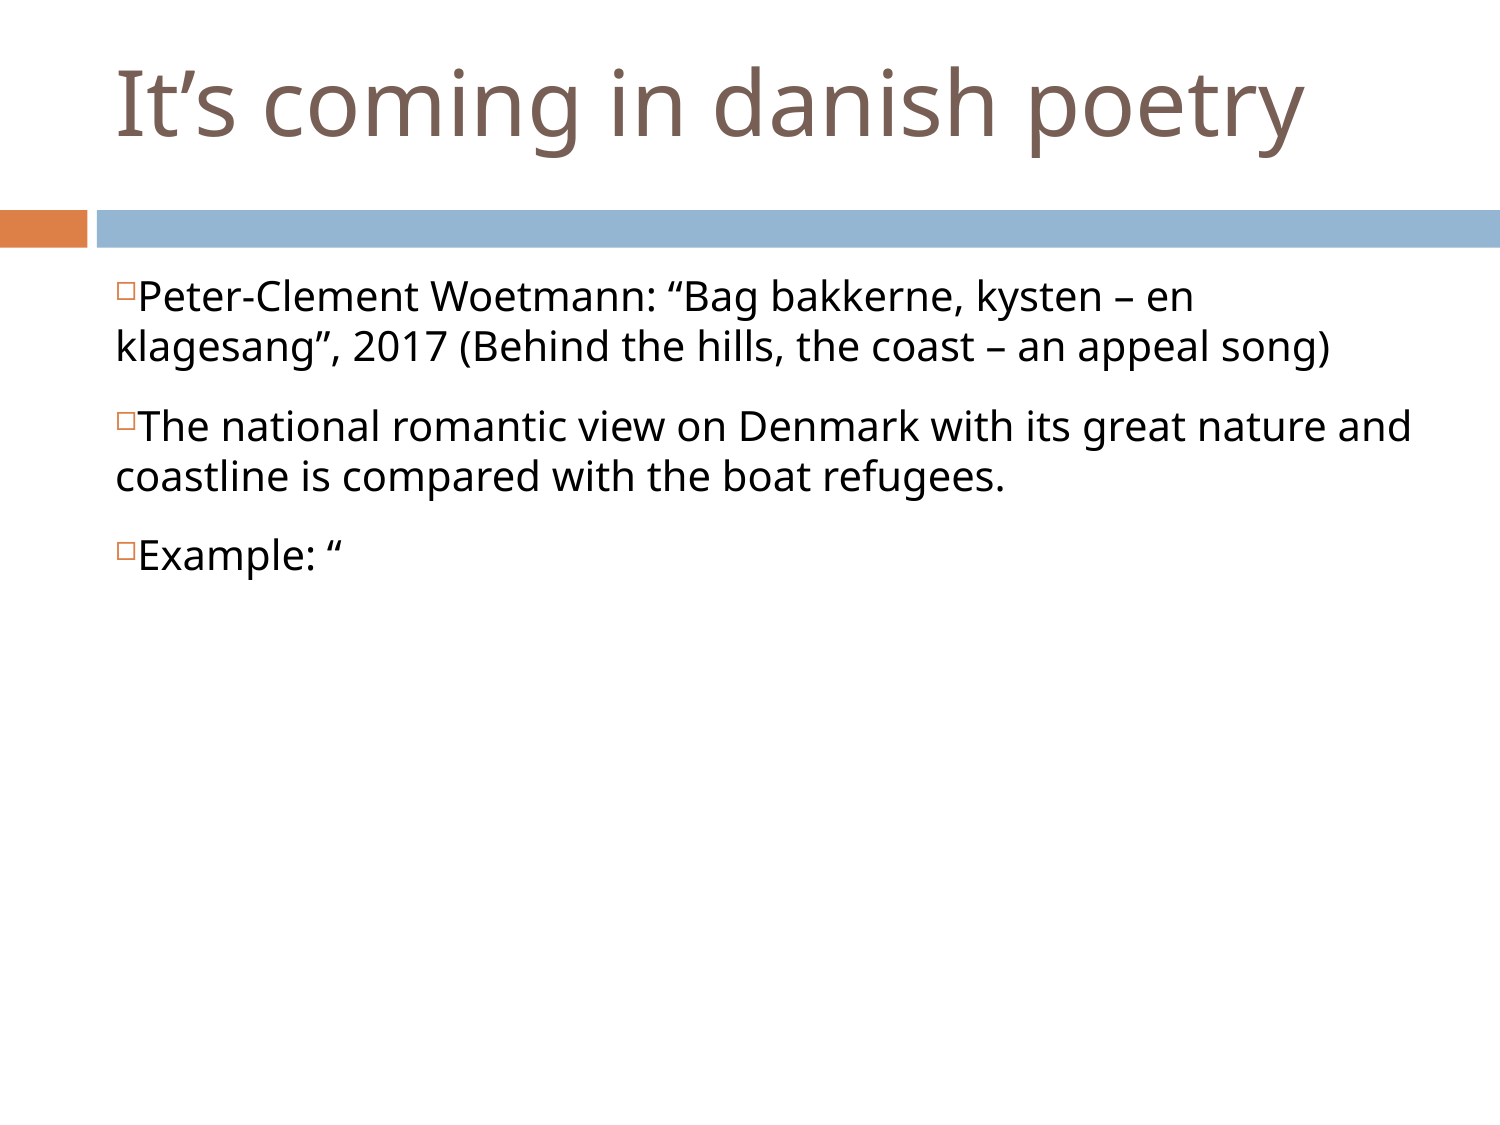

# It’s coming in danish poetry
Peter-Clement Woetmann: “Bag bakkerne, kysten – en klagesang”, 2017 (Behind the hills, the coast – an appeal song)
The national romantic view on Denmark with its great nature and coastline is compared with the boat refugees.
Example: “